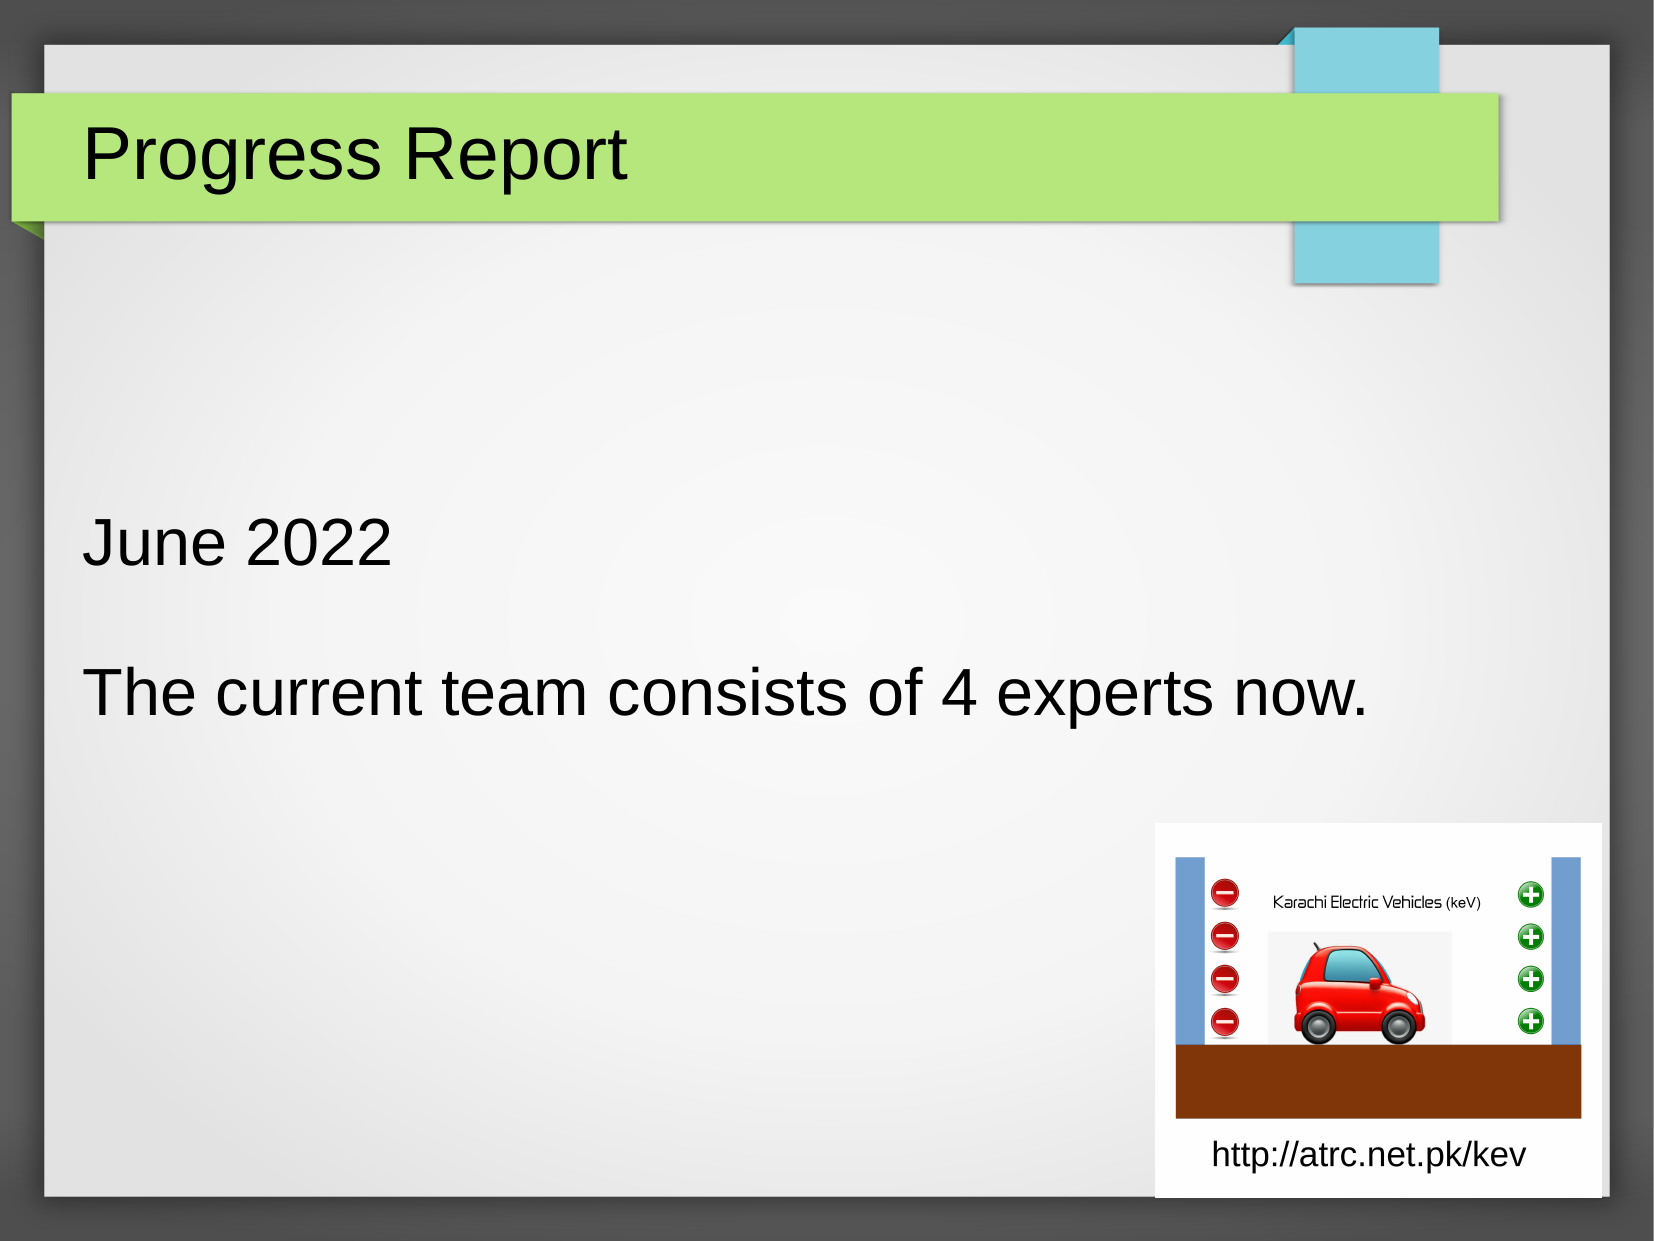

# Progress Report
June 2022
The current team consists of 4 experts now.